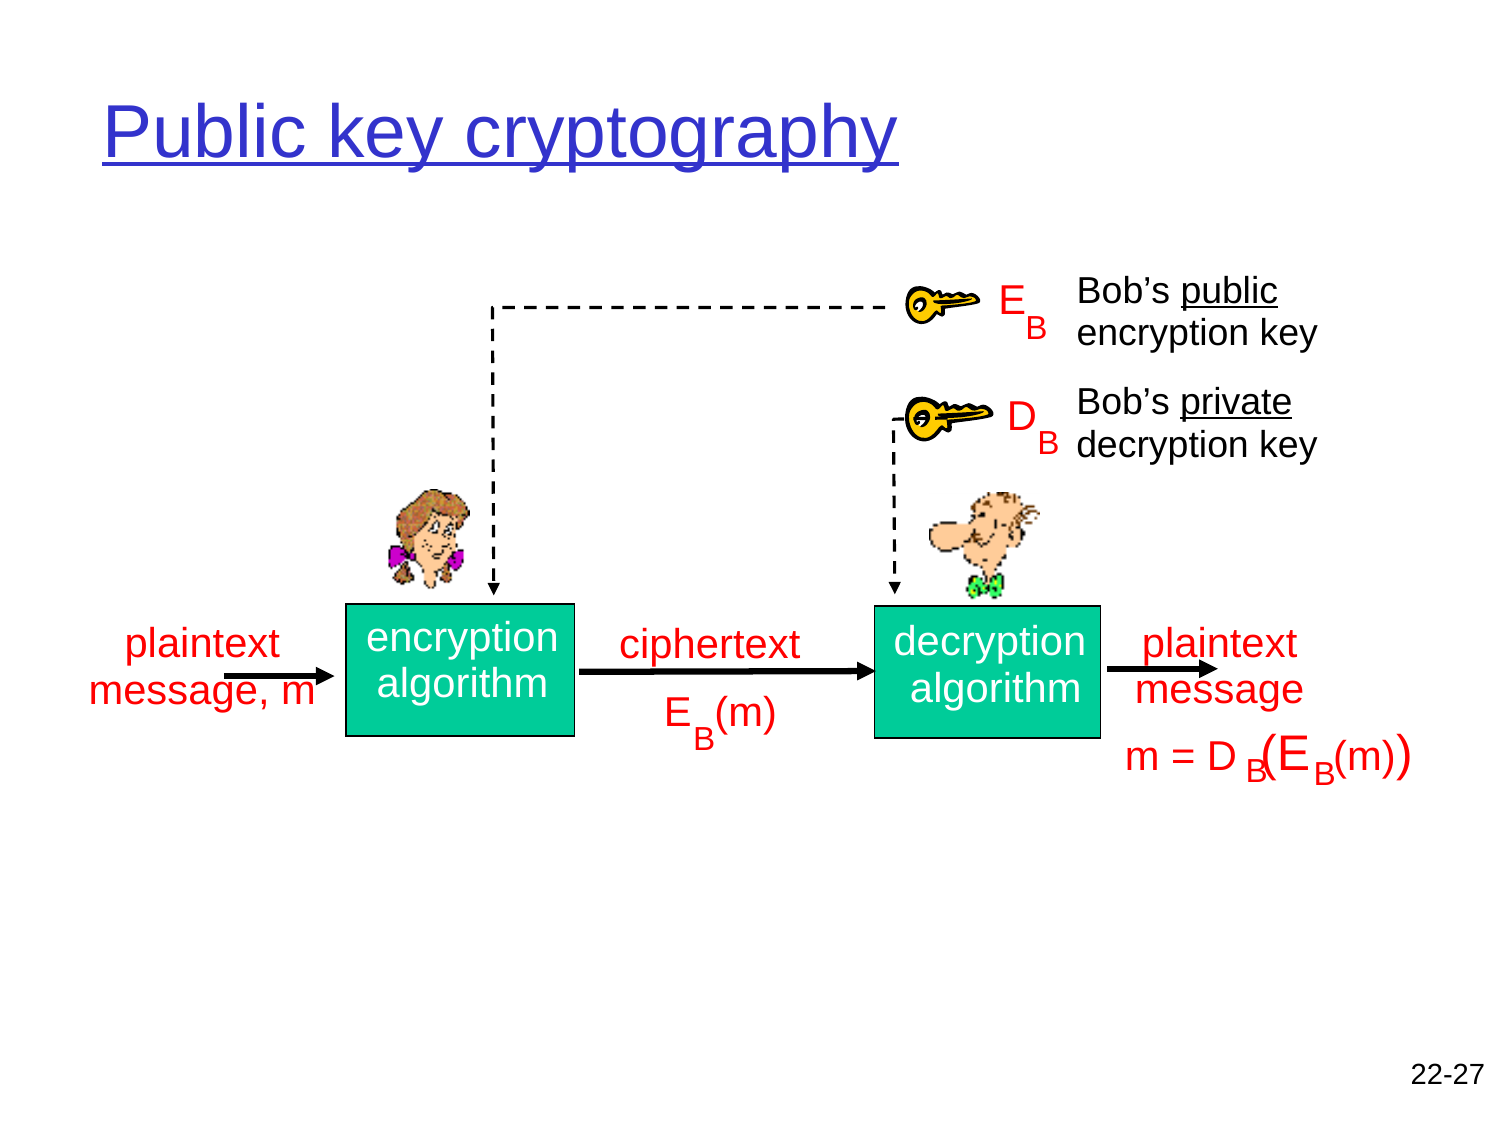

# Public key cryptography
Bob’s public
encryption key
E
B
Bob’s private
decryption key
D
B
encryption
algorithm
decryption
algorithm
plaintext
message
plaintext
message, m
ciphertext
E (m)
B
m = D (E (m))
B
B
27